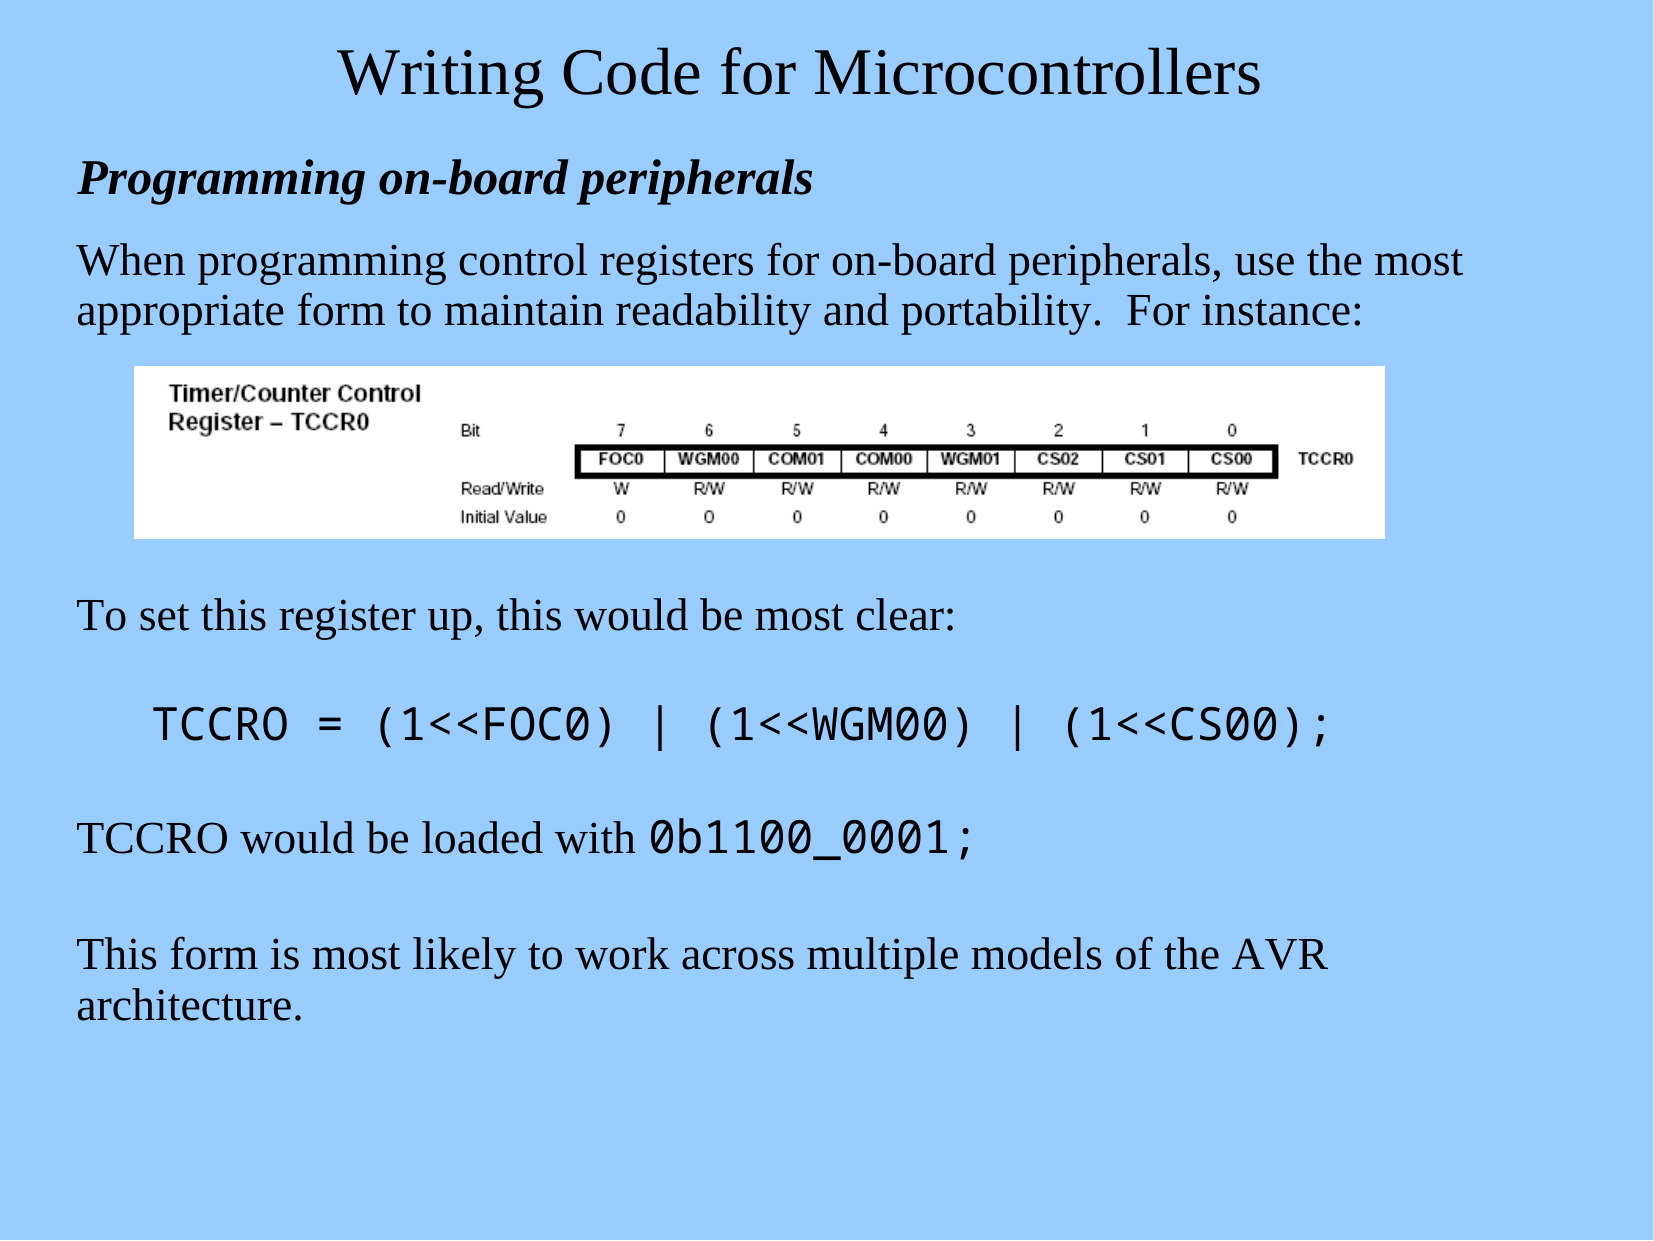

Writing Code for Microcontrollers
Programming on-board peripherals
When programming control registers for on-board peripherals, use the most
appropriate form to maintain readability and portability. For instance:
To set this register up, this would be most clear:
	TCCRO = (1<<FOC0) | (1<<WGM00) | (1<<CS00);
TCCRO would be loaded with 0b1100_0001;
This form is most likely to work across multiple models of the AVR architecture.